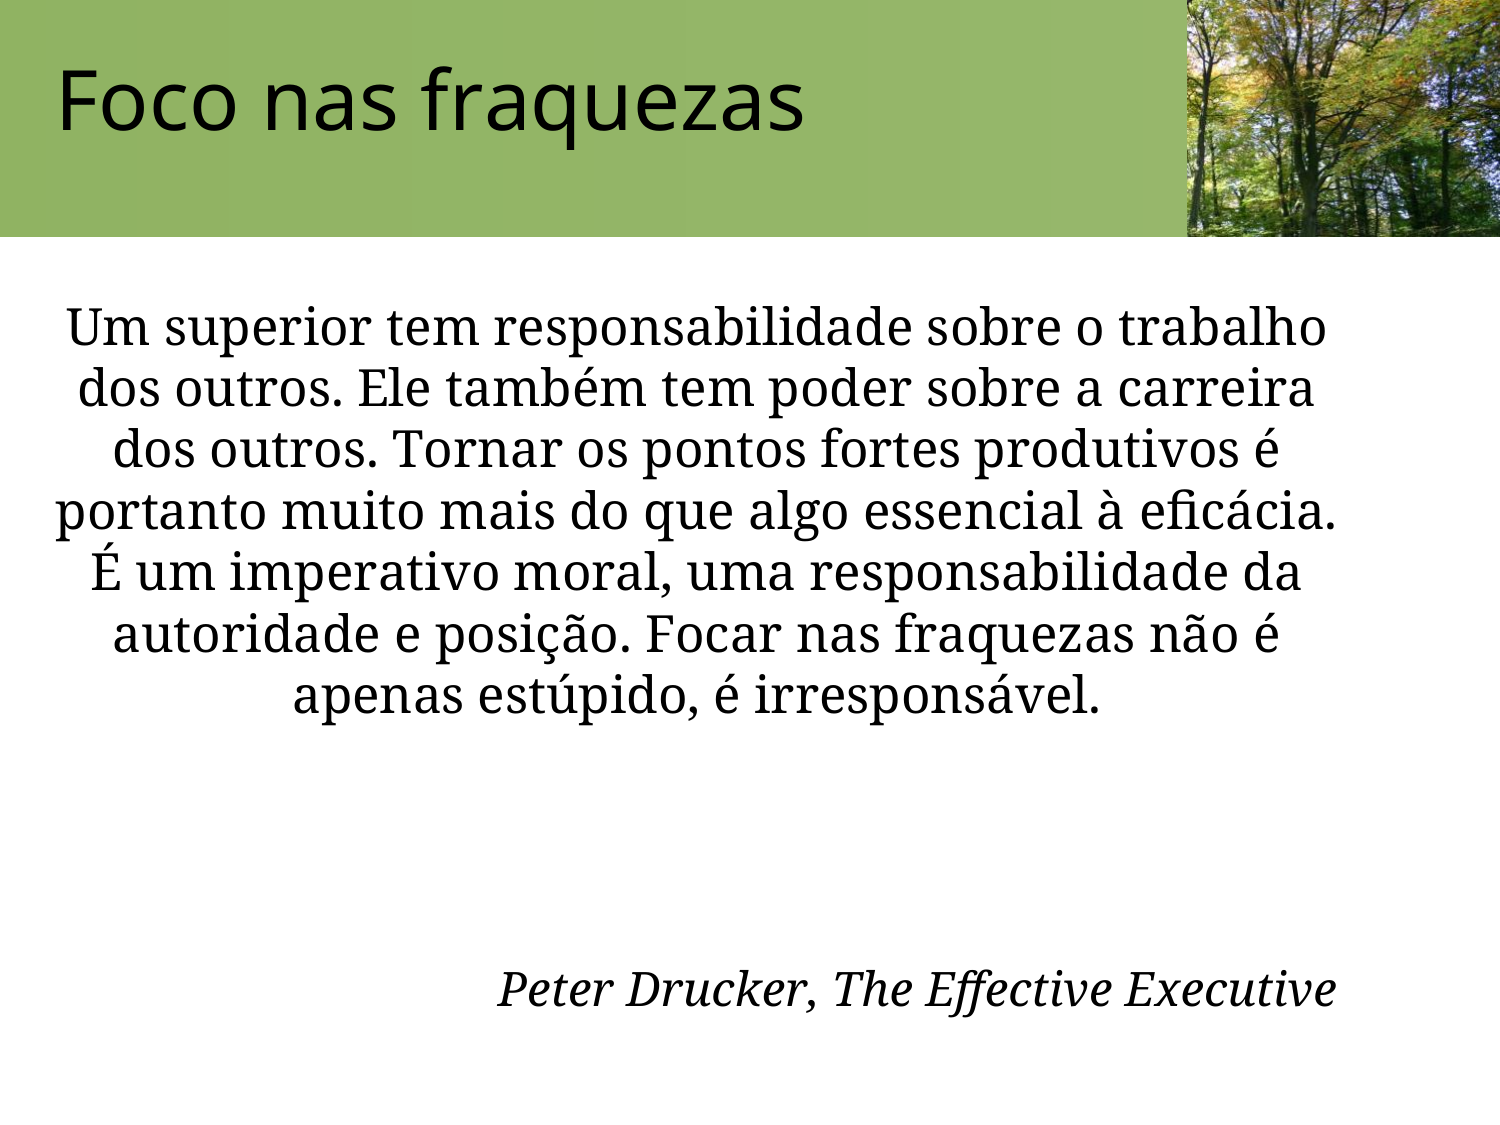

# Foco nas fraquezas
Um superior tem responsabilidade sobre o trabalho dos outros. Ele também tem poder sobre a carreira dos outros. Tornar os pontos fortes produtivos é portanto muito mais do que algo essencial à eficácia. É um imperativo moral, uma responsabilidade da autoridade e posição. Focar nas fraquezas não é apenas estúpido, é irresponsável.
Peter Drucker, The Effective Executive